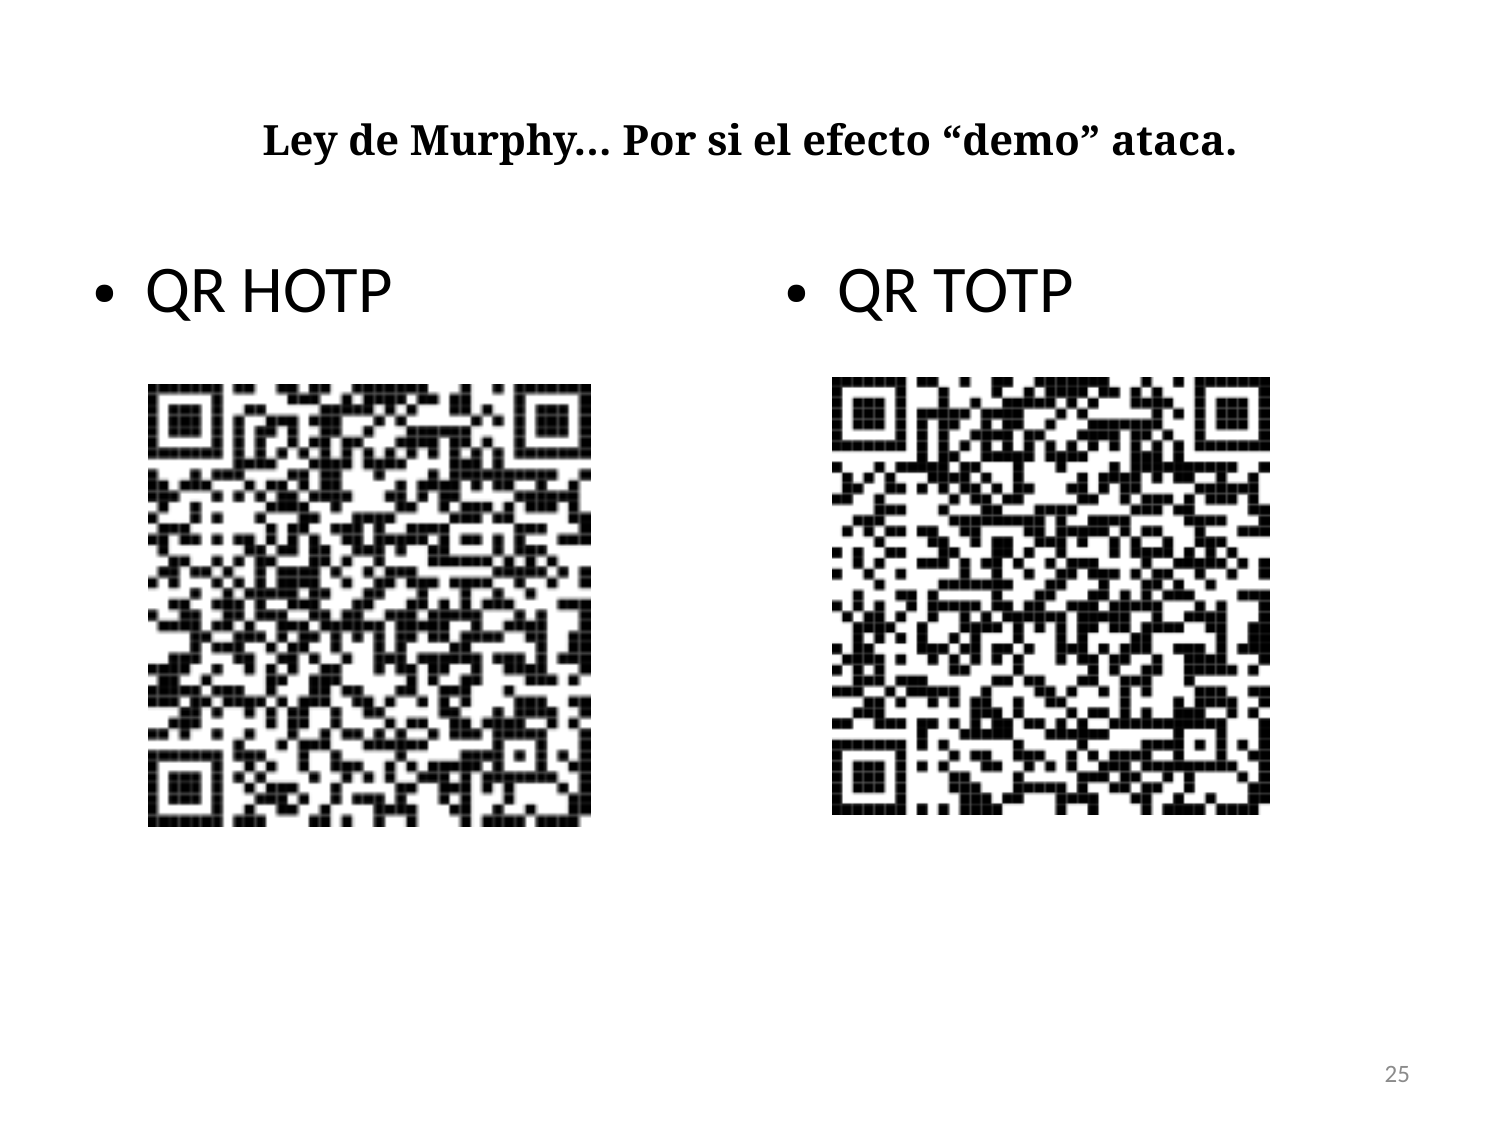

# Ley de Murphy… Por si el efecto “demo” ataca.
QR HOTP
QR TOTP
Luis González Fernández - Cryptography
25